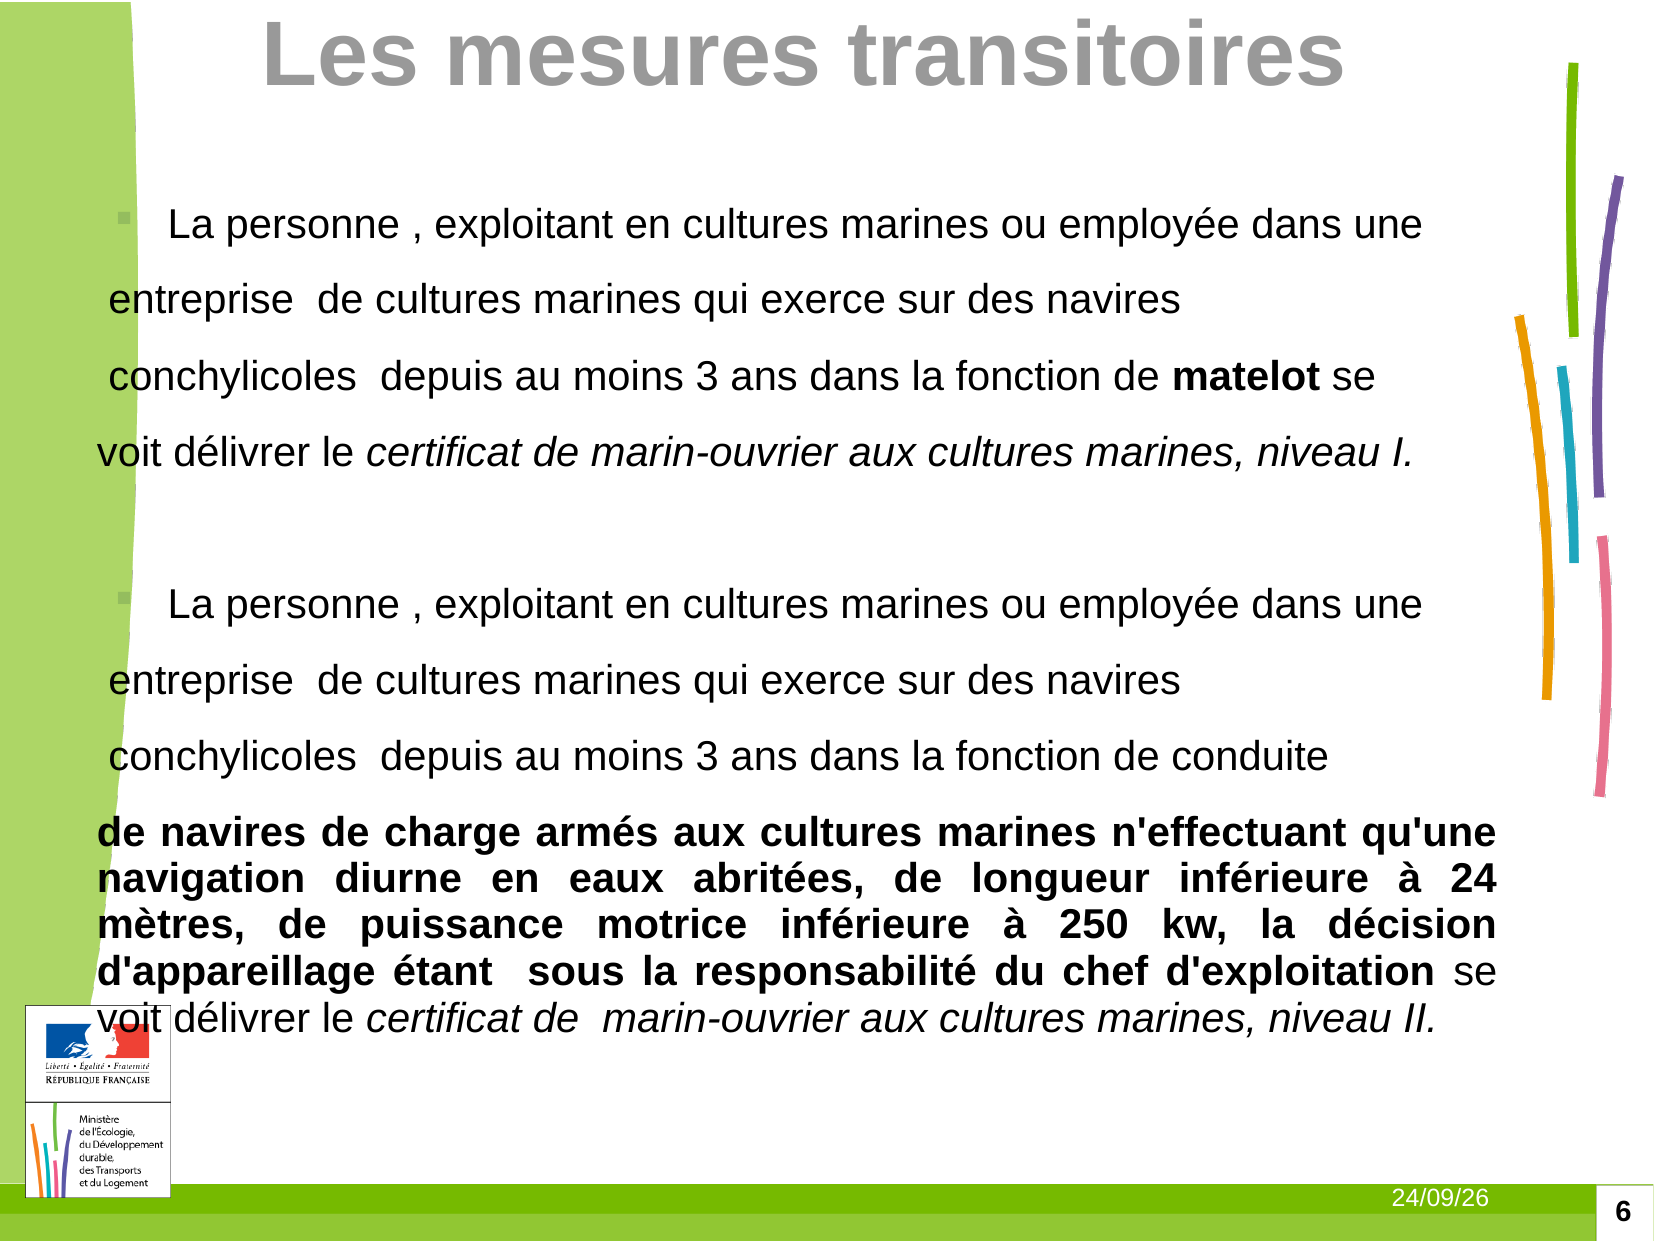

# Les mesures transitoires
La personne , exploitant en cultures marines ou employée dans une
 entreprise de cultures marines qui exerce sur des navires
 conchylicoles depuis au moins 3 ans dans la fonction de matelot se
voit délivrer le certificat de marin-ouvrier aux cultures marines, niveau I.
La personne , exploitant en cultures marines ou employée dans une
 entreprise de cultures marines qui exerce sur des navires
 conchylicoles depuis au moins 3 ans dans la fonction de conduite
de navires de charge armés aux cultures marines n'effectuant qu'une navigation diurne en eaux abritées, de longueur inférieure à 24 mètres, de puissance motrice inférieure à 250 kw, la décision d'appareillage étant sous la responsabilité du chef d'exploitation se voit délivrer le certificat de marin-ouvrier aux cultures marines, niveau II.
6